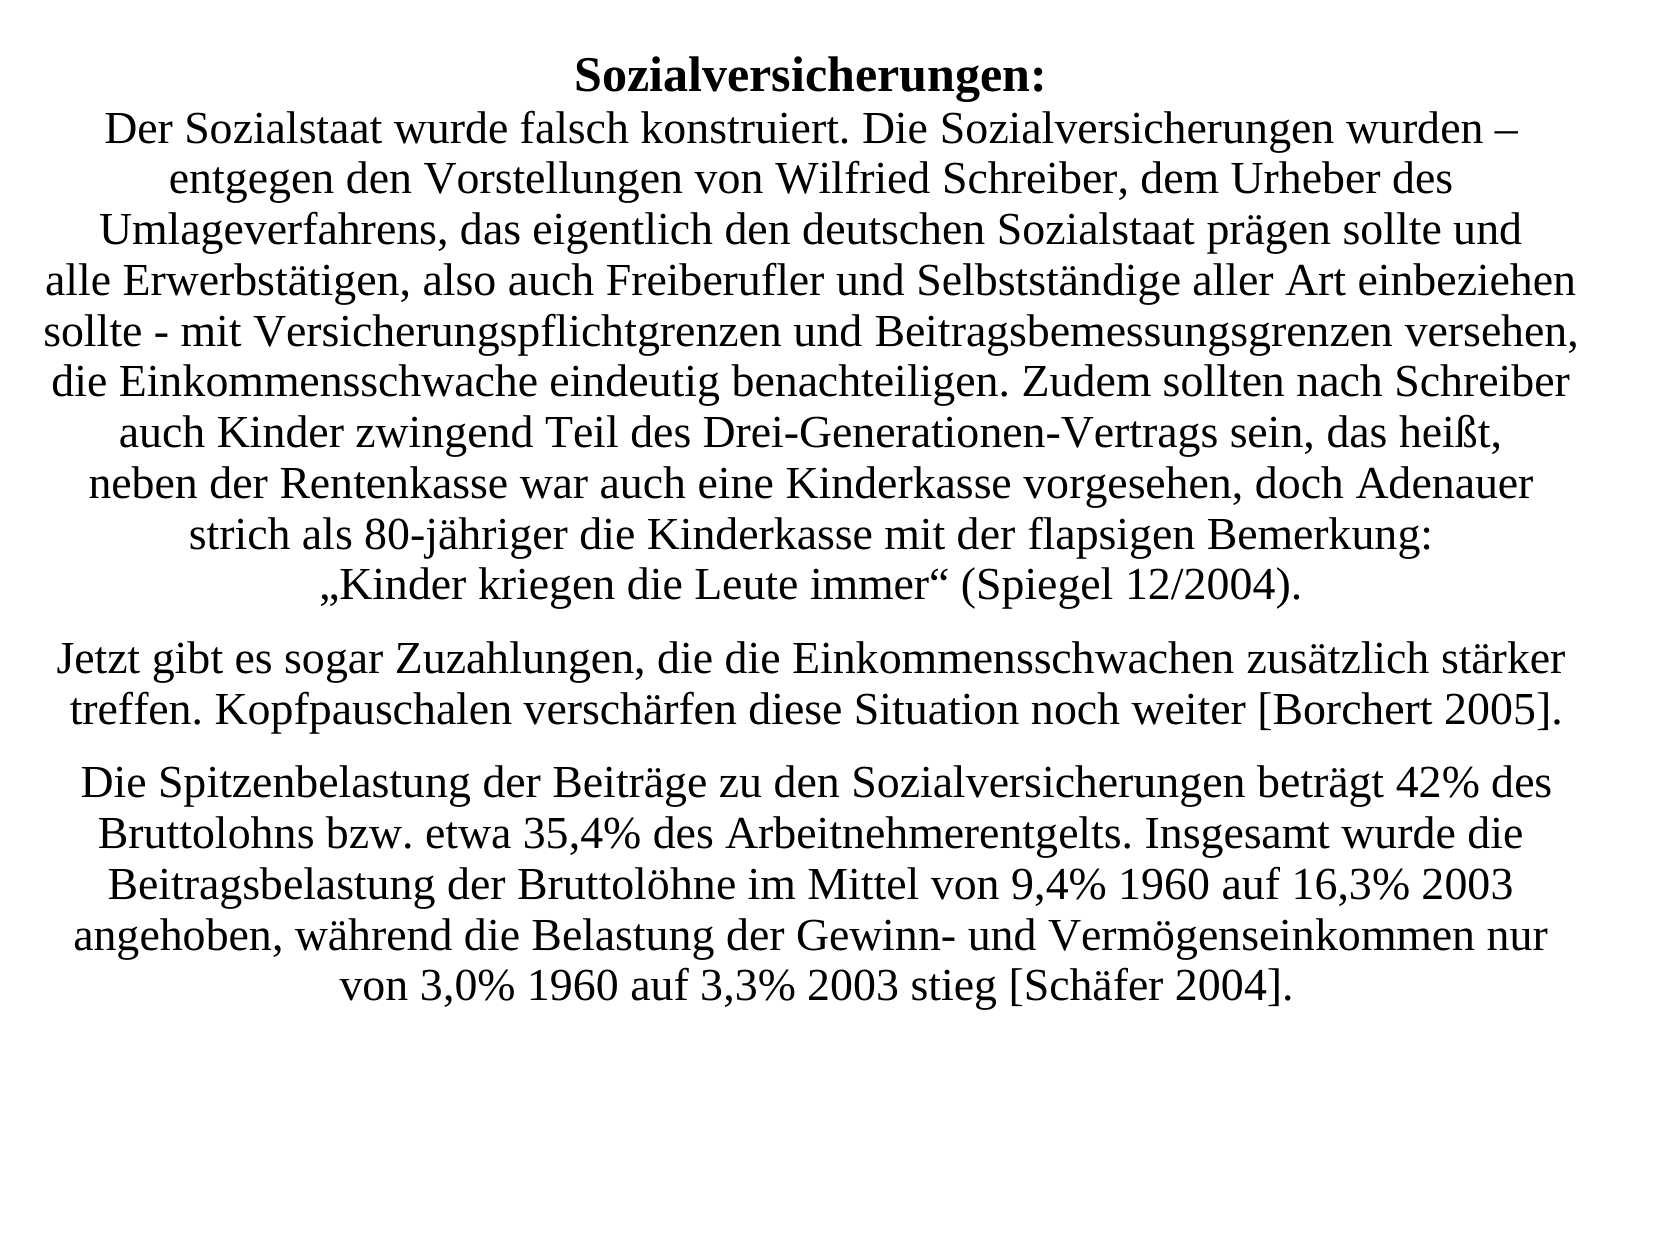

Sozialversicherungen:
Der Sozialstaat wurde falsch konstruiert. Die Sozialversicherungen wurden –
entgegen den Vorstellungen von Wilfried Schreiber, dem Urheber des
Umlageverfahrens, das eigentlich den deutschen Sozialstaat prägen sollte und
alle Erwerbstätigen, also auch Freiberufler und Selbstständige aller Art einbeziehen
sollte - mit Versicherungspflichtgrenzen und Beitragsbemessungsgrenzen versehen,
die Einkommensschwache eindeutig benachteiligen. Zudem sollten nach Schreiber
auch Kinder zwingend Teil des Drei-Generationen-Vertrags sein, das heißt,
neben der Rentenkasse war auch eine Kinderkasse vorgesehen, doch Adenauer
strich als 80-jähriger die Kinderkasse mit der flapsigen Bemerkung:
„Kinder kriegen die Leute immer“ (Spiegel 12/2004).
Jetzt gibt es sogar Zuzahlungen, die die Einkommensschwachen zusätzlich stärker
treffen. Kopfpauschalen verschärfen diese Situation noch weiter [Borchert 2005].
Die Spitzenbelastung der Beiträge zu den Sozialversicherungen beträgt 42% des
Bruttolohns bzw. etwa 35,4% des Arbeitnehmerentgelts. Insgesamt wurde die
Beitragsbelastung der Bruttolöhne im Mittel von 9,4% 1960 auf 16,3% 2003
angehoben, während die Belastung der Gewinn- und Vermögenseinkommen nur
von 3,0% 1960 auf 3,3% 2003 stieg [Schäfer 2004].